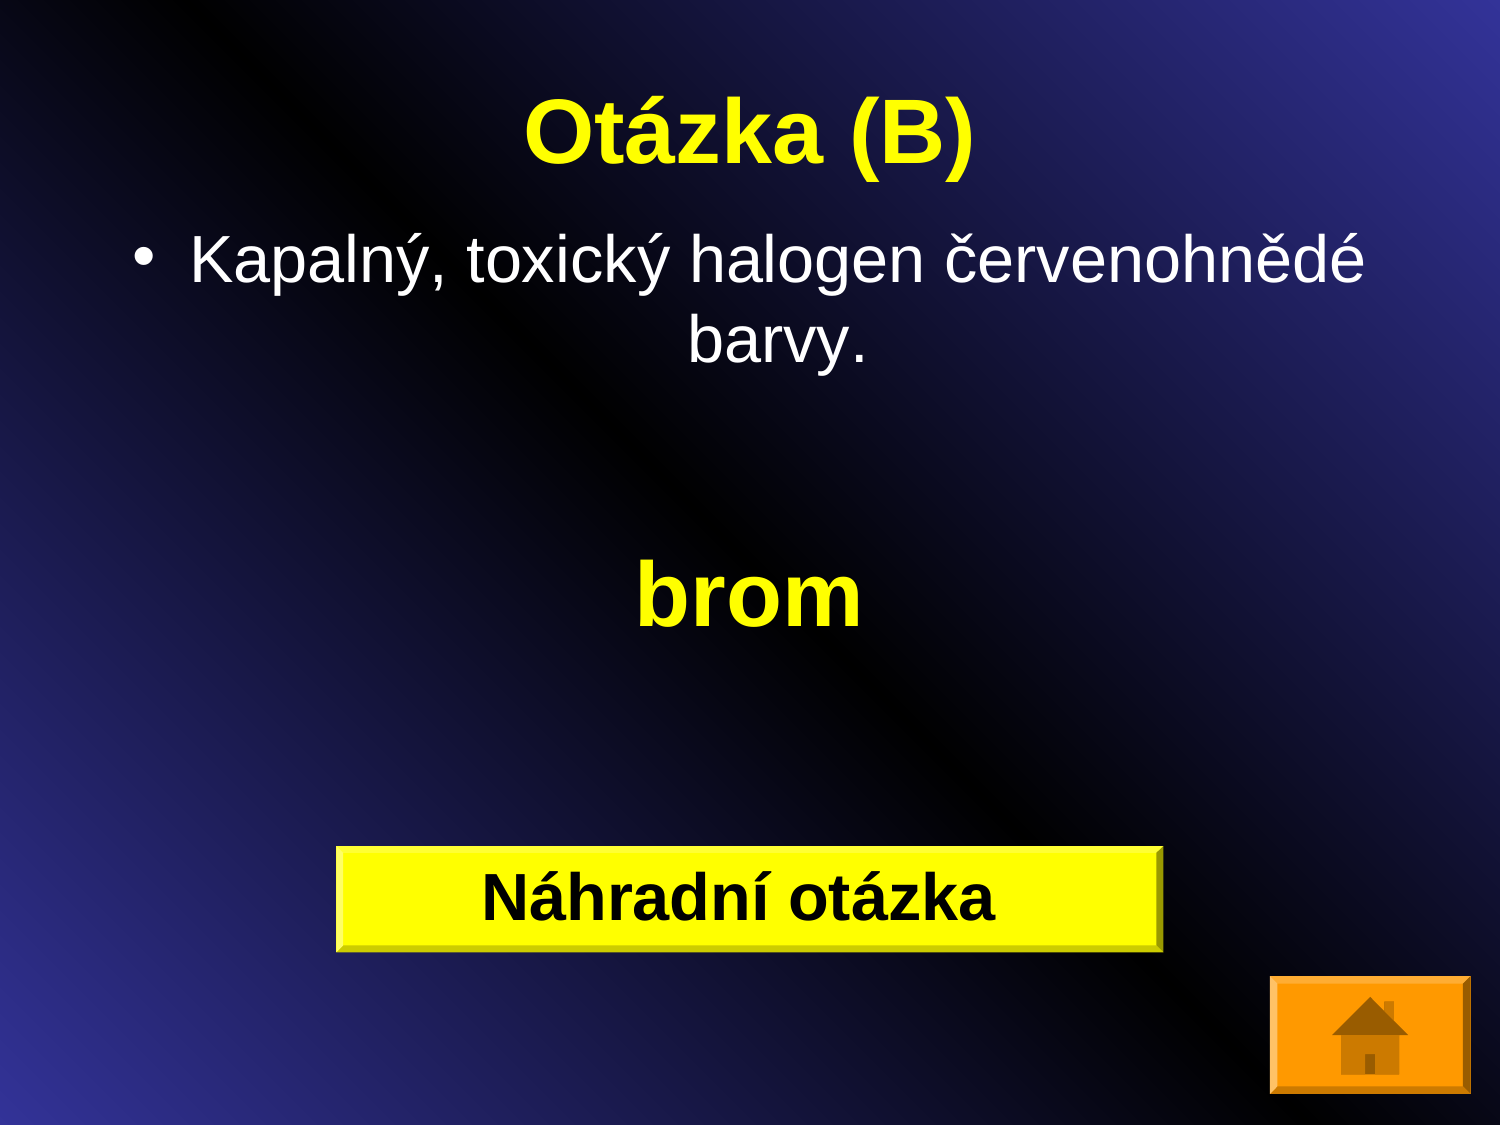

# Otázka (B)
Kapalný, toxický halogen červenohnědé barvy.
brom
Náhradní otázka